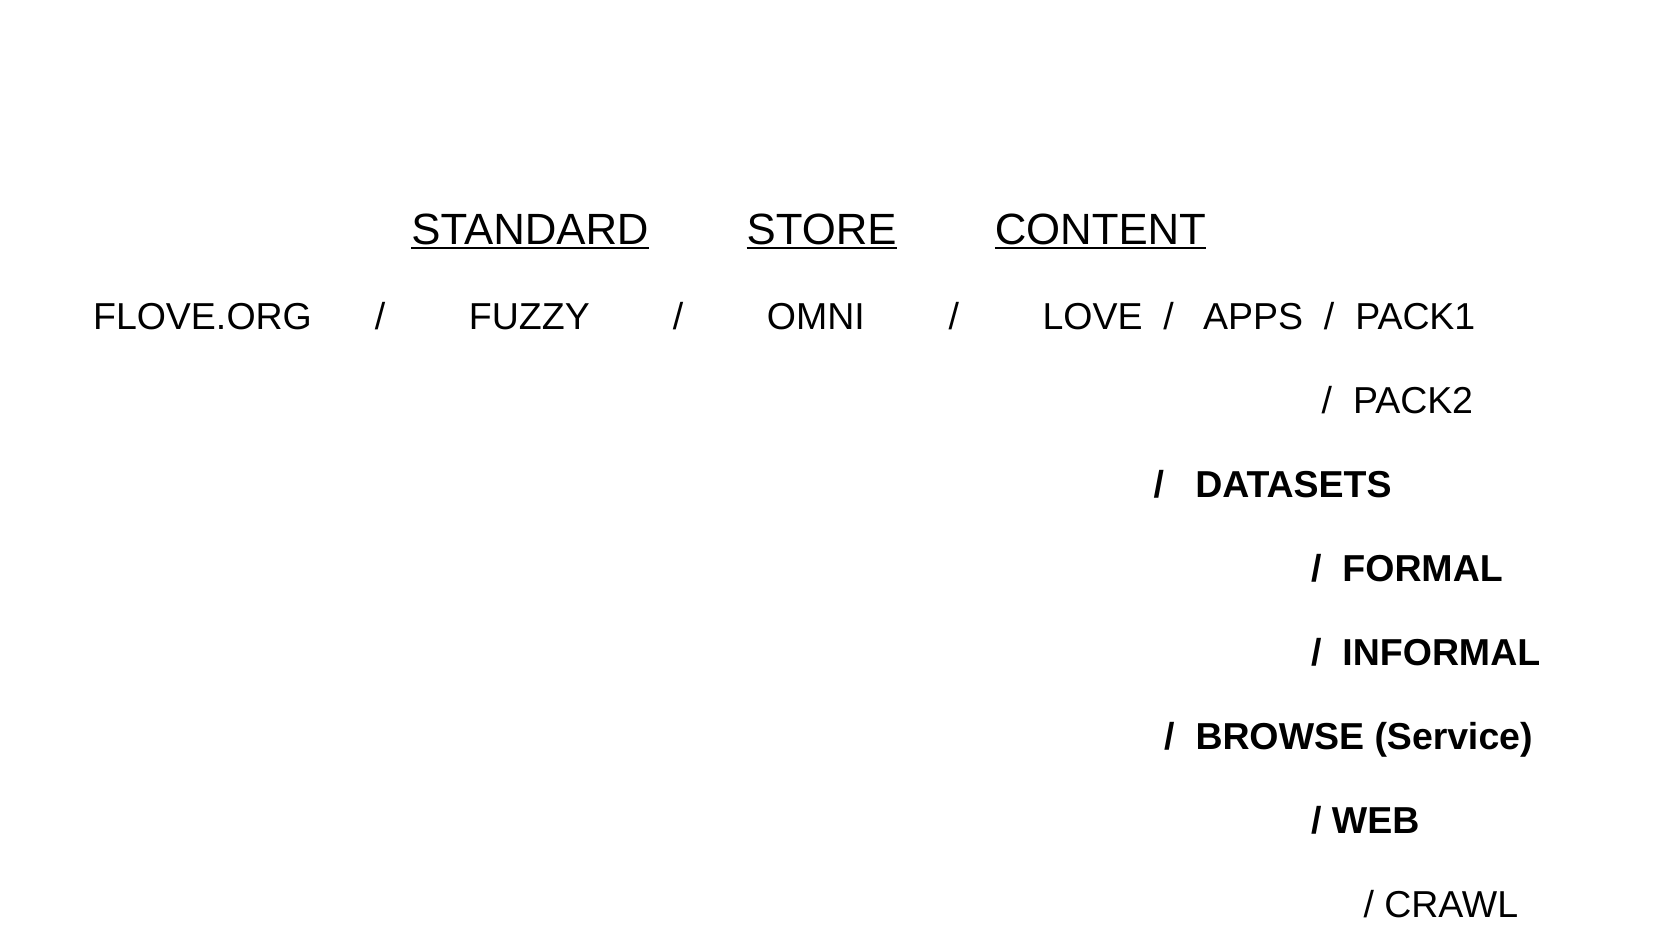

STANDARD STORE CONTENT
FLOVE.ORG / FUZZY / OMNI / LOVE / APPS / PACK1
 / PACK2
 / DATASETS
 / FORMAL
 / INFORMAL
 / BROWSE (Service)
 / WEB
 / CRAWL